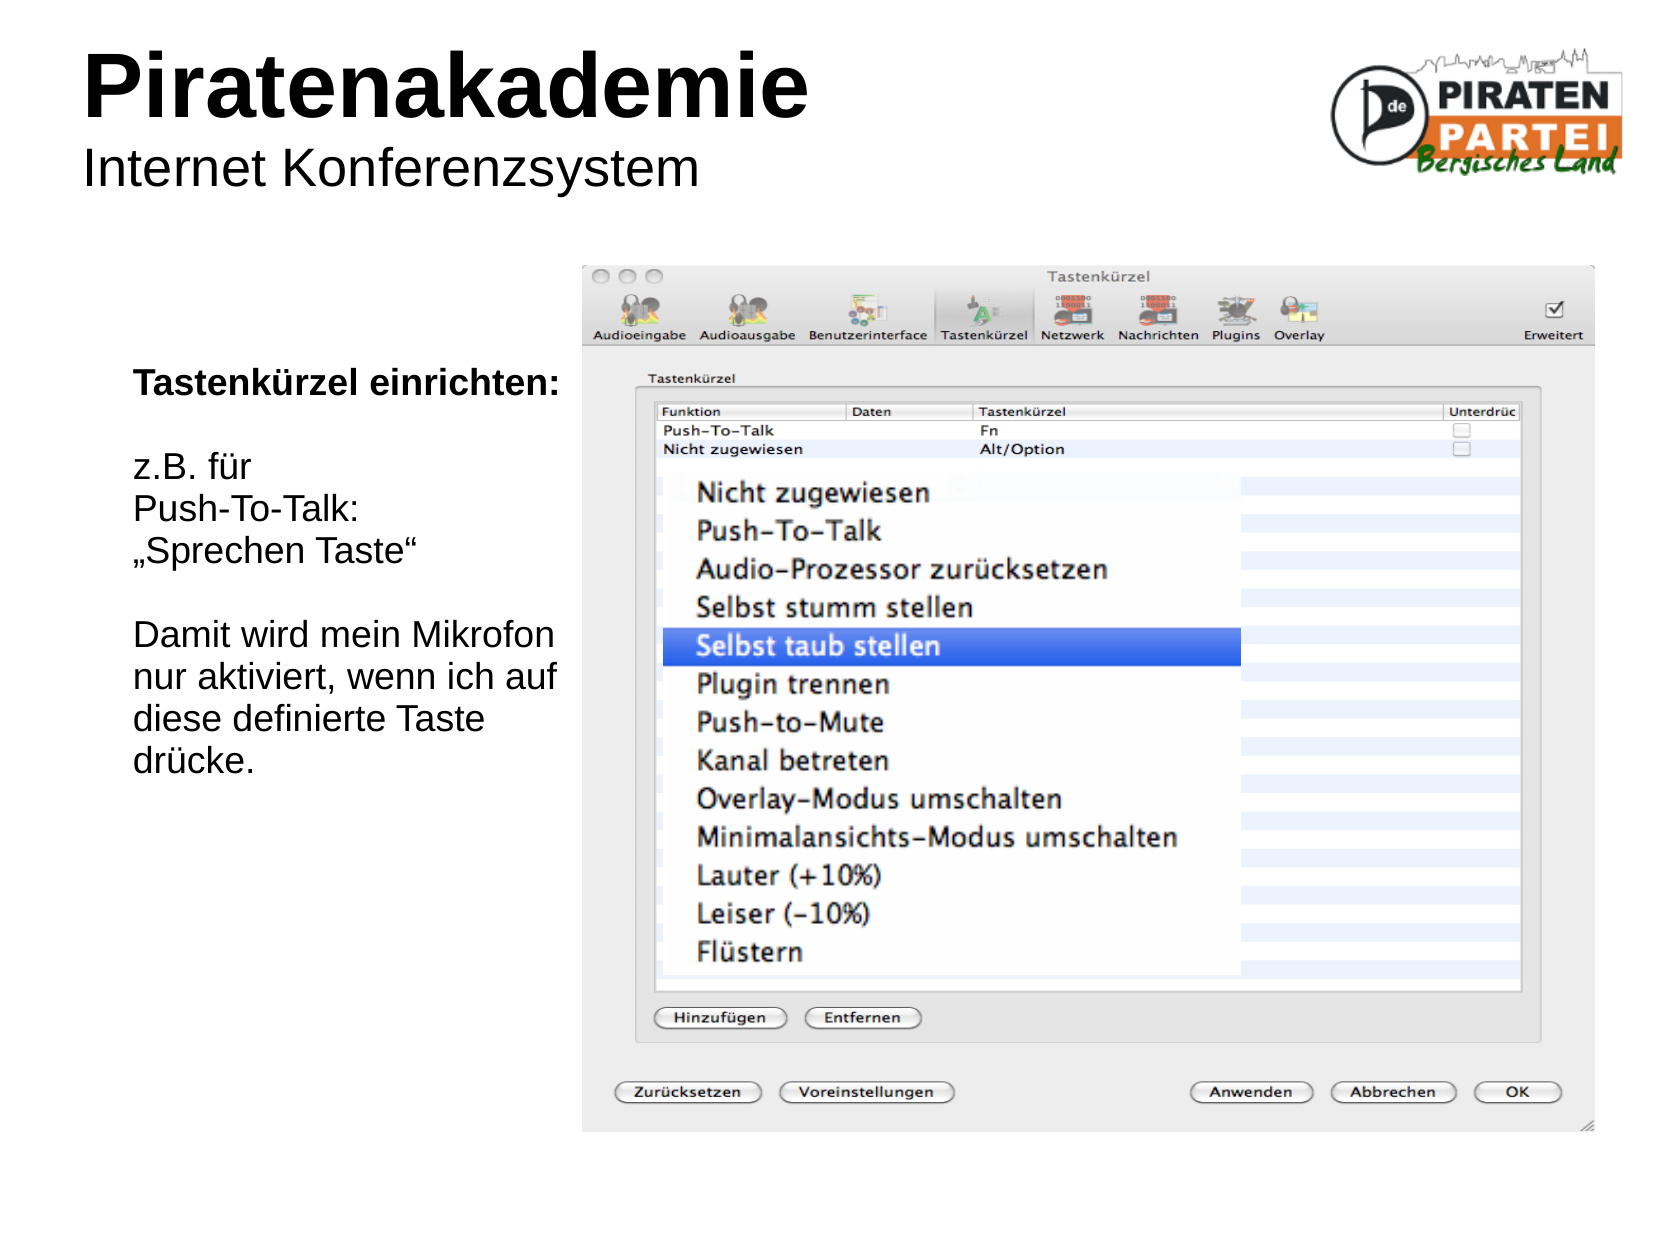

# Piratenakademie Internet Konferenzsystem
Tastenkürzel einrichten:
z.B. für
Push-To-Talk:
„Sprechen Taste“
Damit wird mein Mikrofon
nur aktiviert, wenn ich auf
diese definierte Taste
drücke.